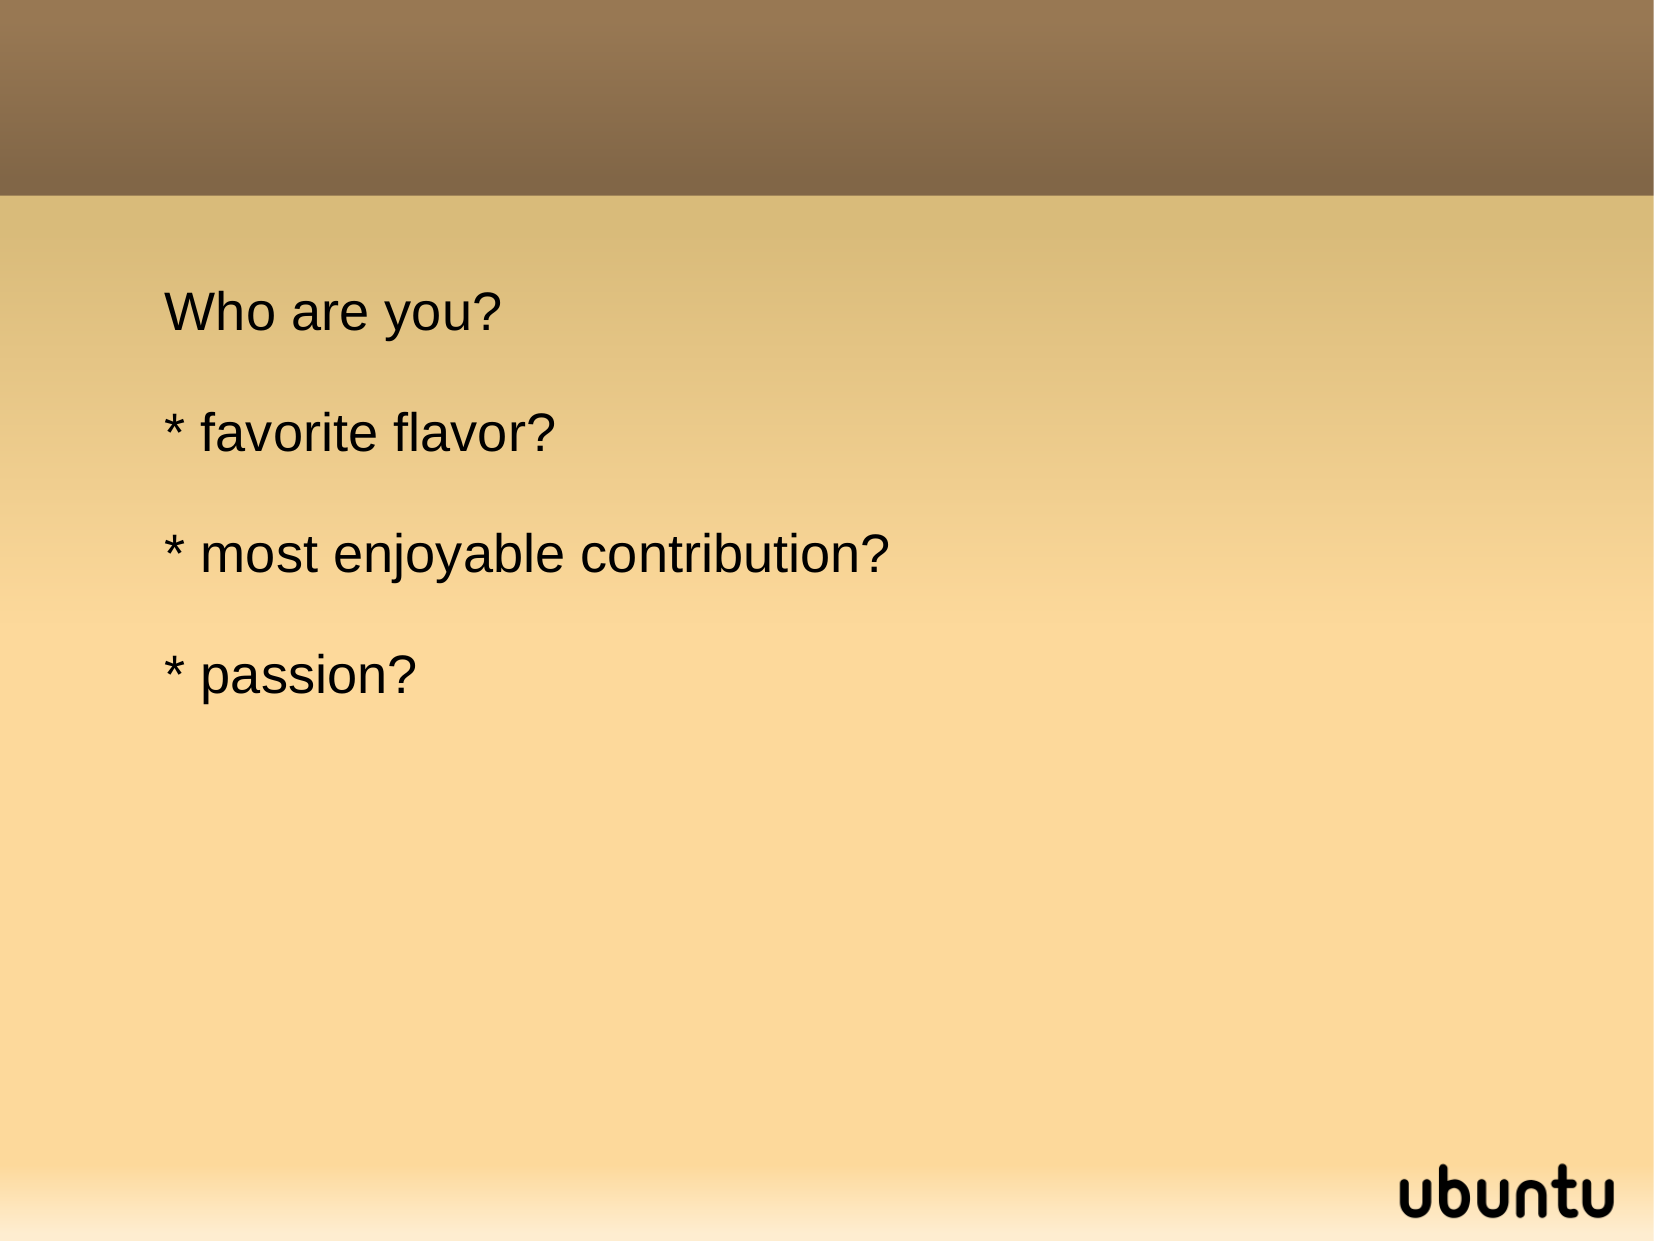

Who are you?
* favorite flavor?
* most enjoyable contribution?
* passion?